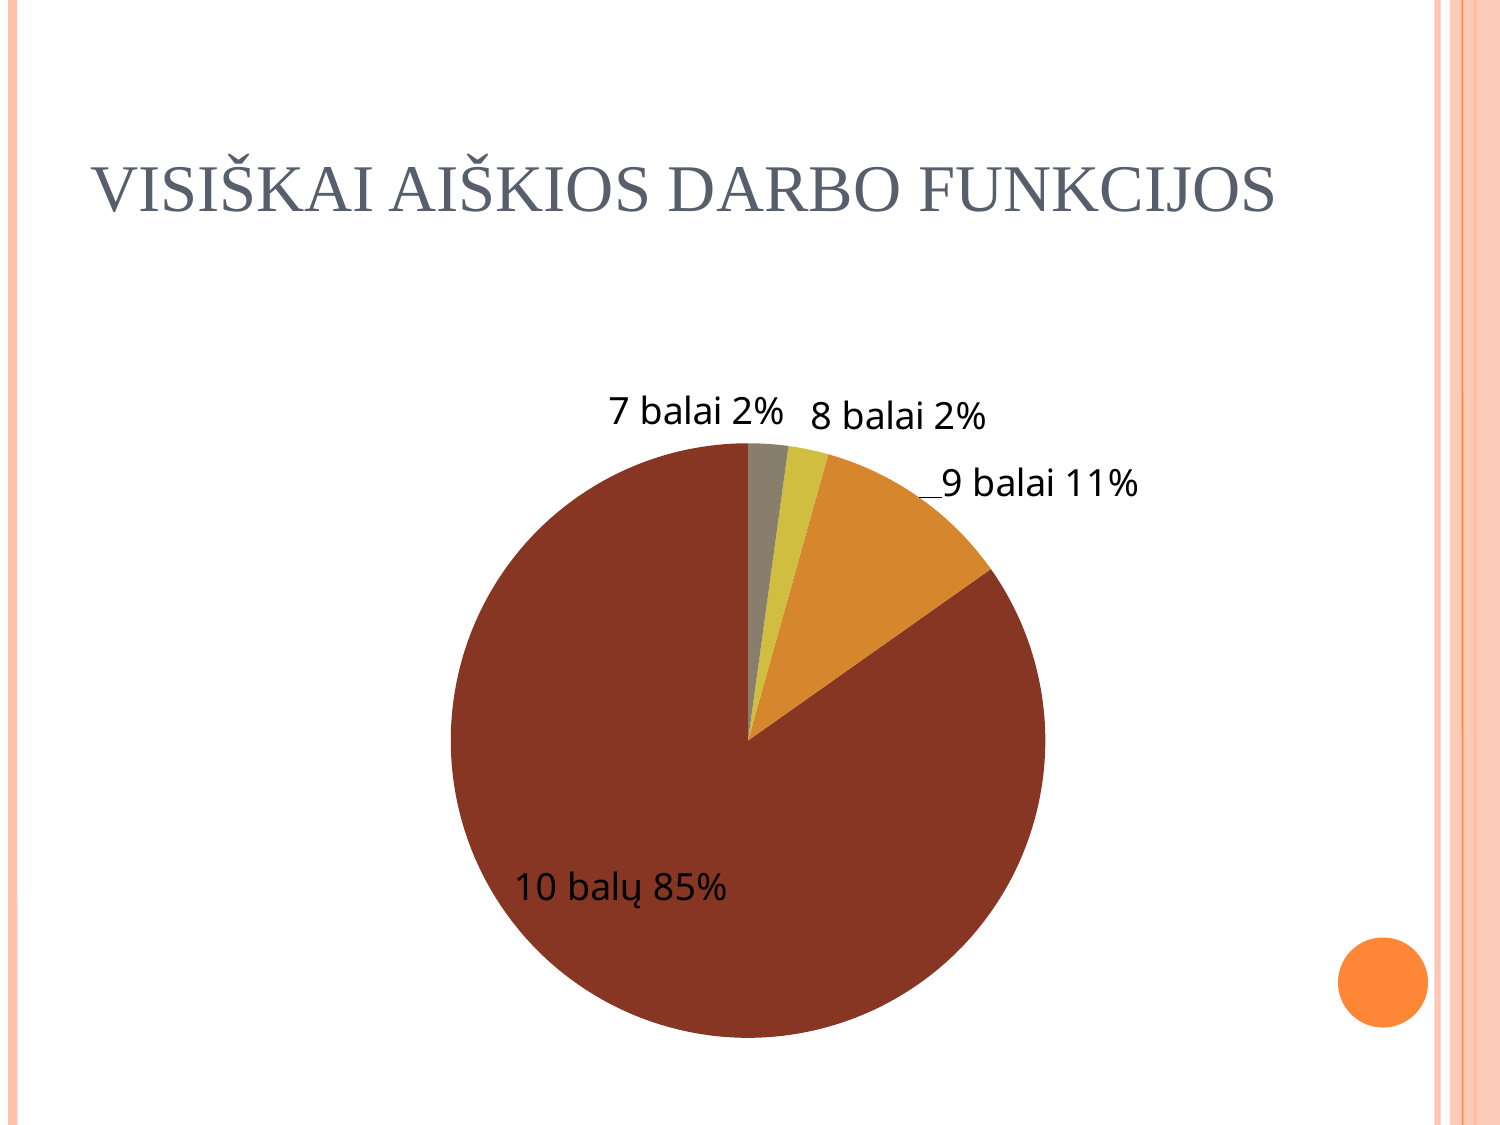

# Visiškai aiškios darbo funkcijos
### Chart
| Category | Pardavimas |
|---|---|
| 10 balų | 39.0 |
| 9 balai | 5.0 |
| 8 balai | 1.0 |
| 7 balai | 1.0 |